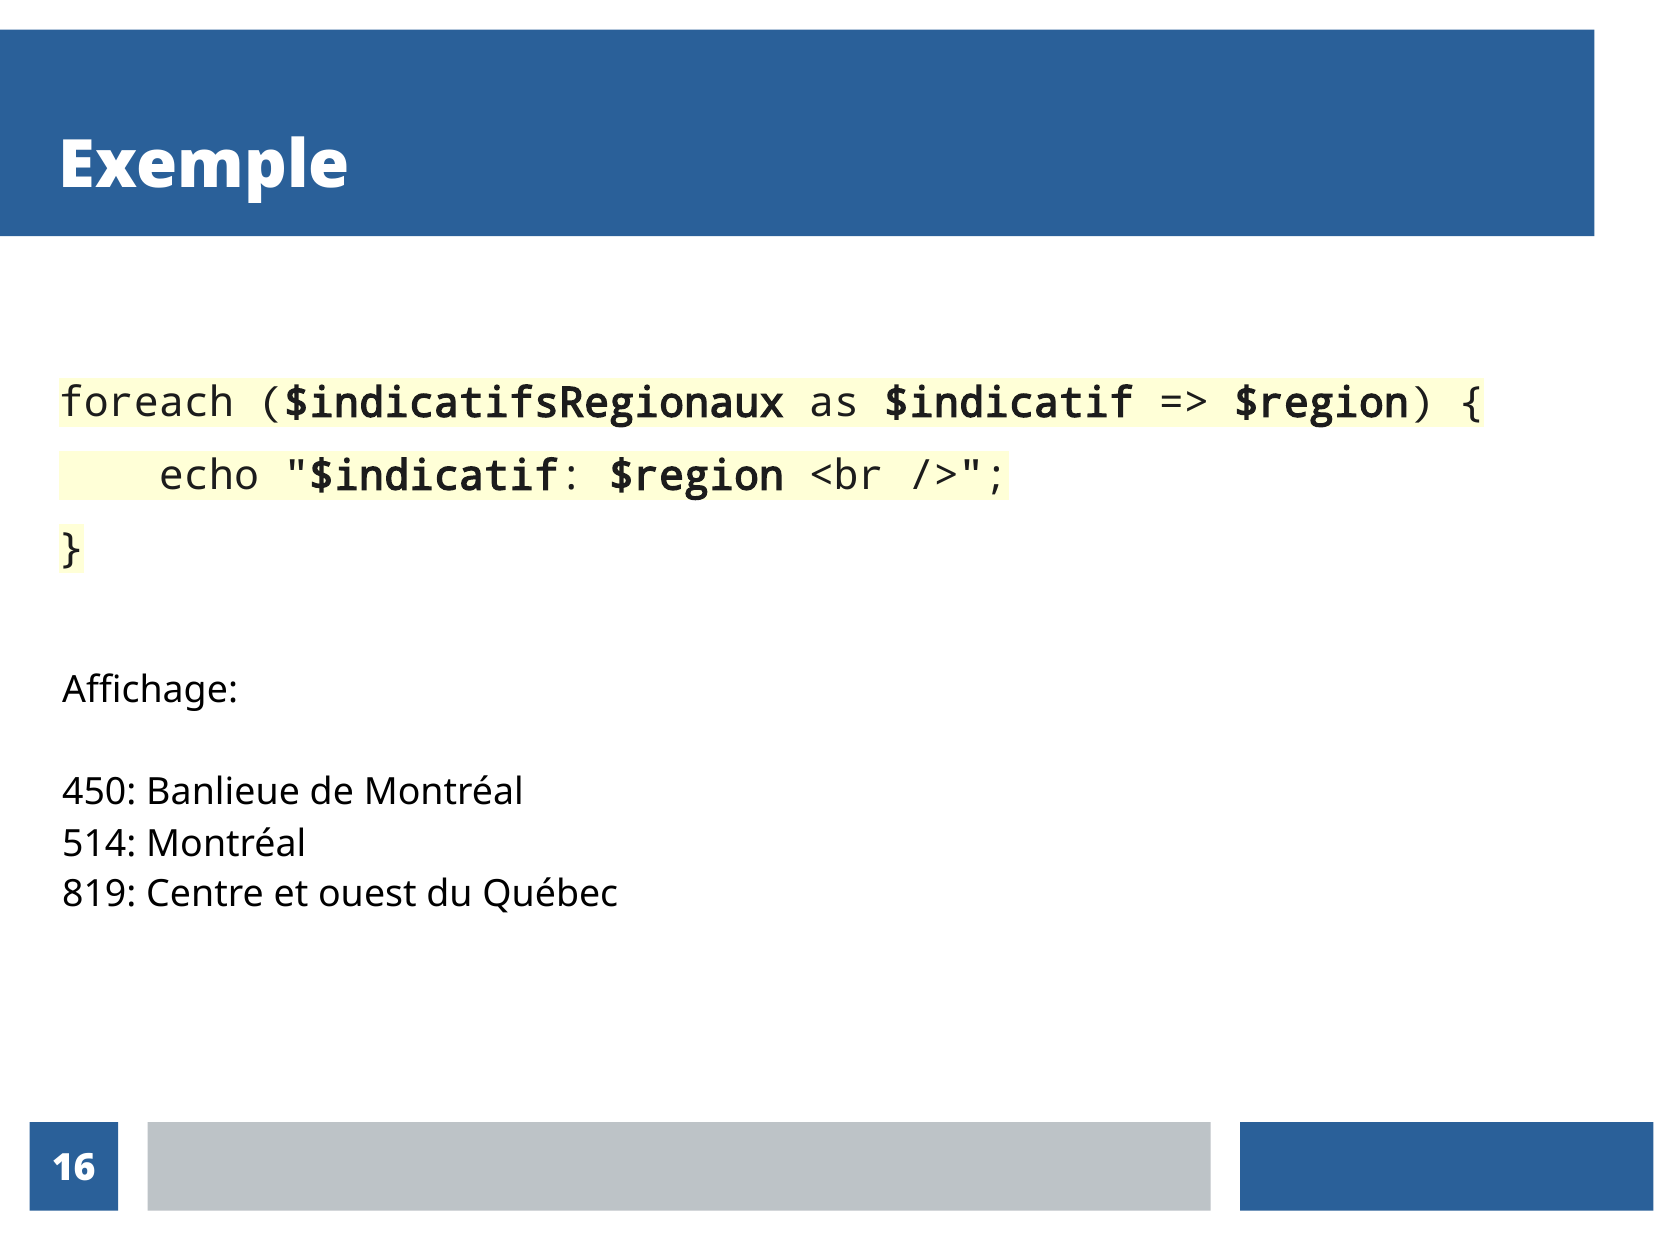

# Exemple
foreach ($indicatifsRegionaux as $indicatif => $region) {
 echo "$indicatif: $region <br />";
}
Affichage:
450: Banlieue de Montréal
514: Montréal
819: Centre et ouest du Québec
16